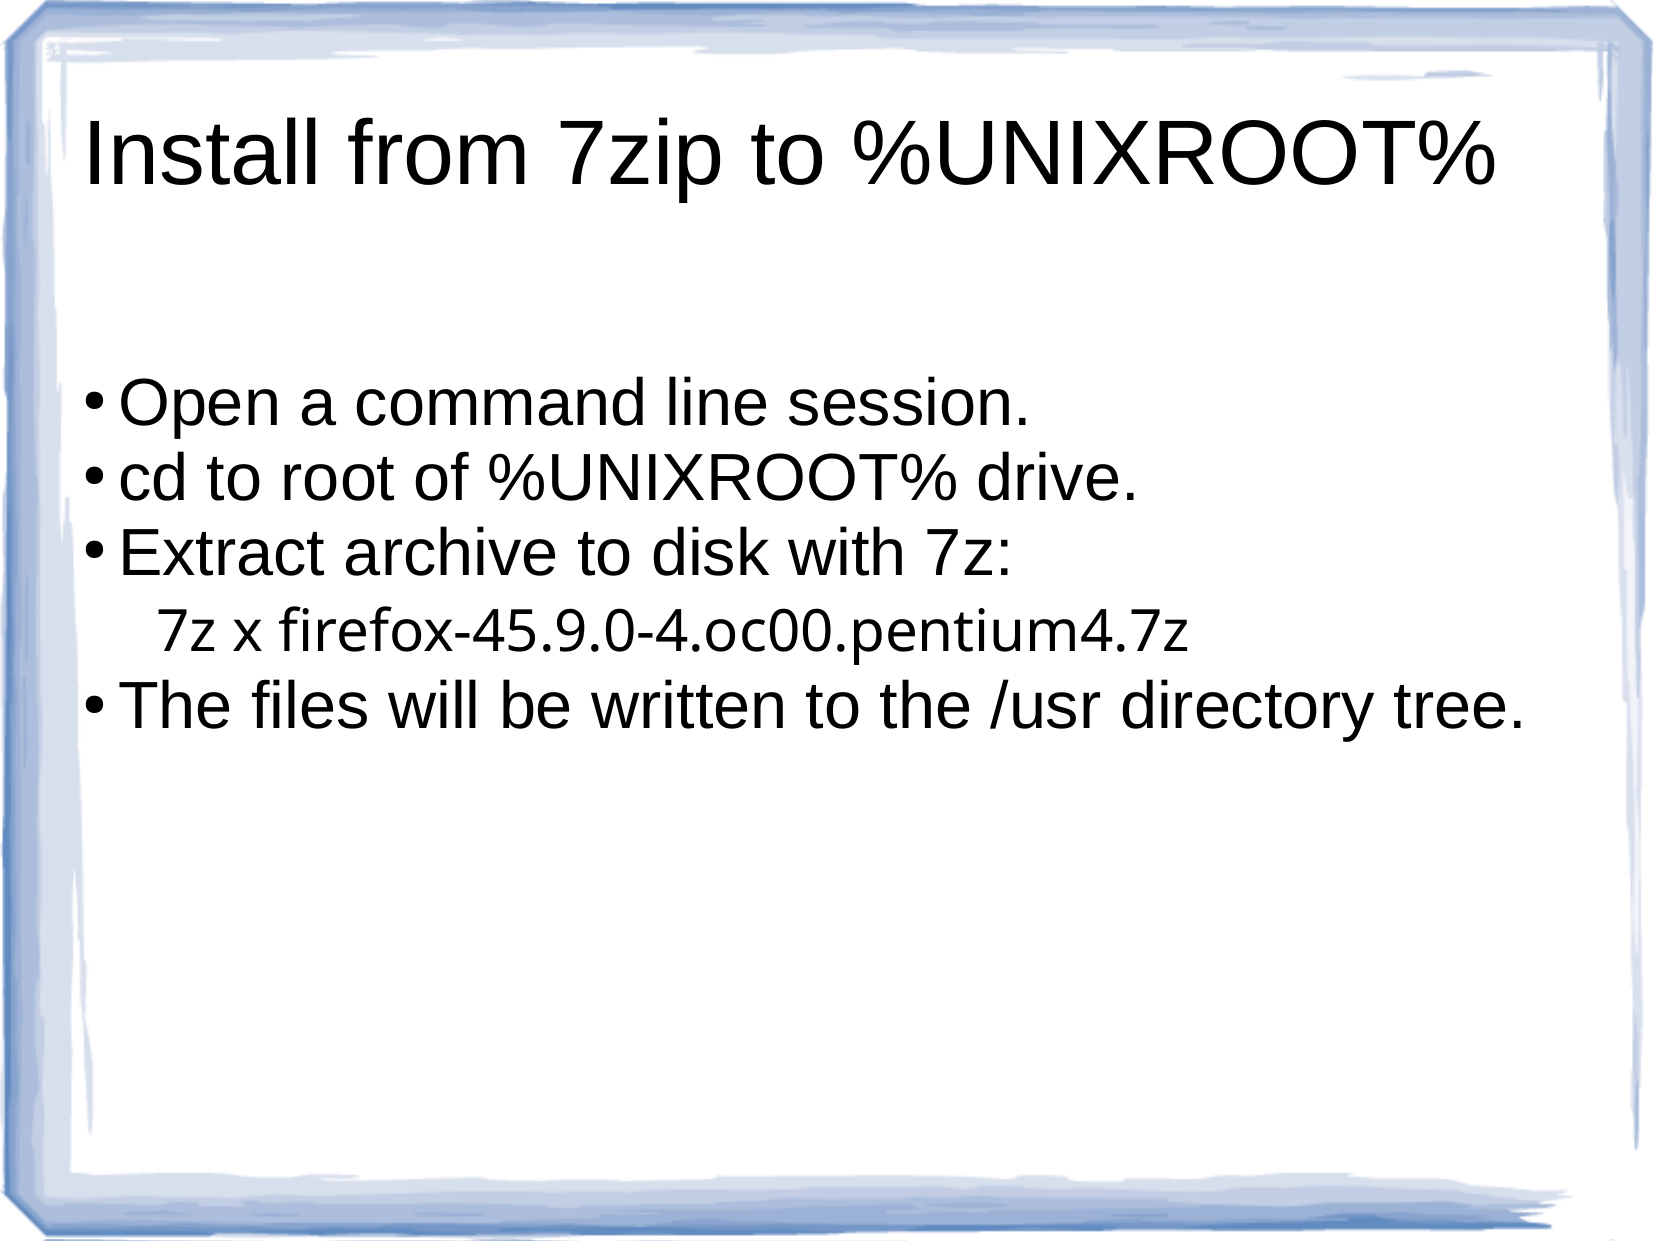

# Install from 7zip to %UNIXROOT%
Open a command line session.
cd to root of %UNIXROOT% drive.
Extract archive to disk with 7z:
	7z x firefox-45.9.0-4.oc00.pentium4.7z
The files will be written to the /usr directory tree.